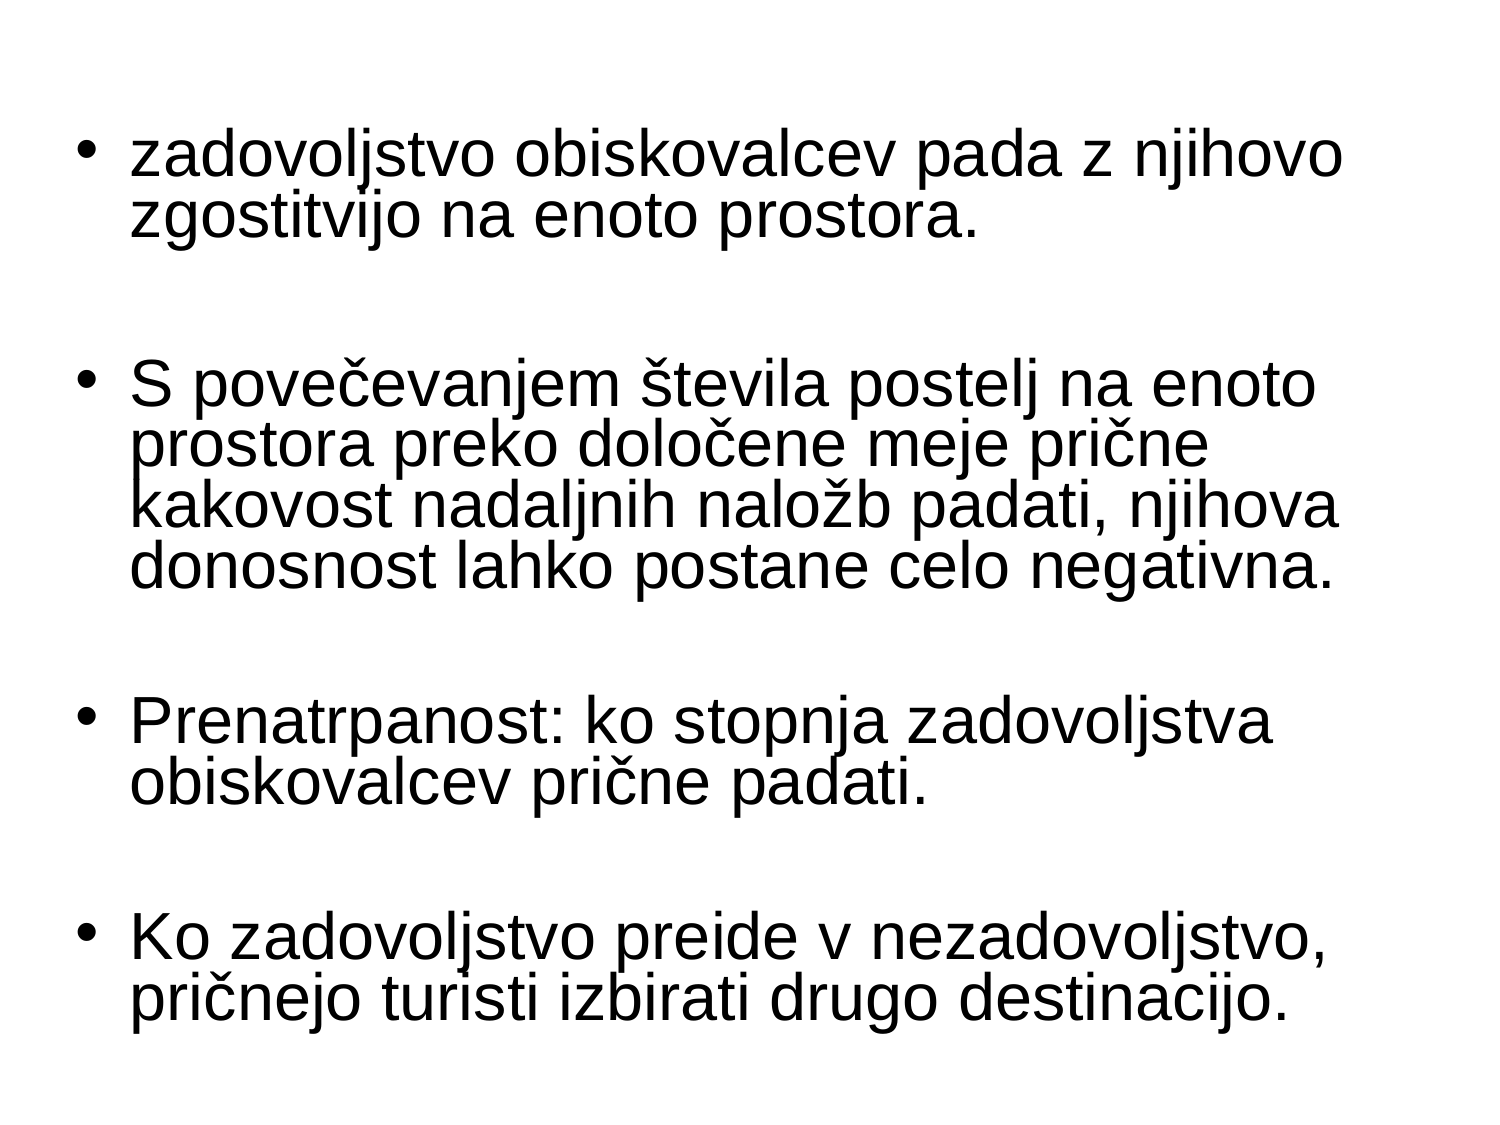

# zadovoljstvo obiskovalcev pada z njihovo zgostitvijo na enoto prostora.
S povečevanjem števila postelj na enoto prostora preko določene meje prične kakovost nadaljnih naložb padati, njihova donosnost lahko postane celo negativna.
Prenatrpanost: ko stopnja zadovoljstva obiskovalcev prične padati.
Ko zadovoljstvo preide v nezadovoljstvo, pričnejo turisti izbirati drugo destinacijo.